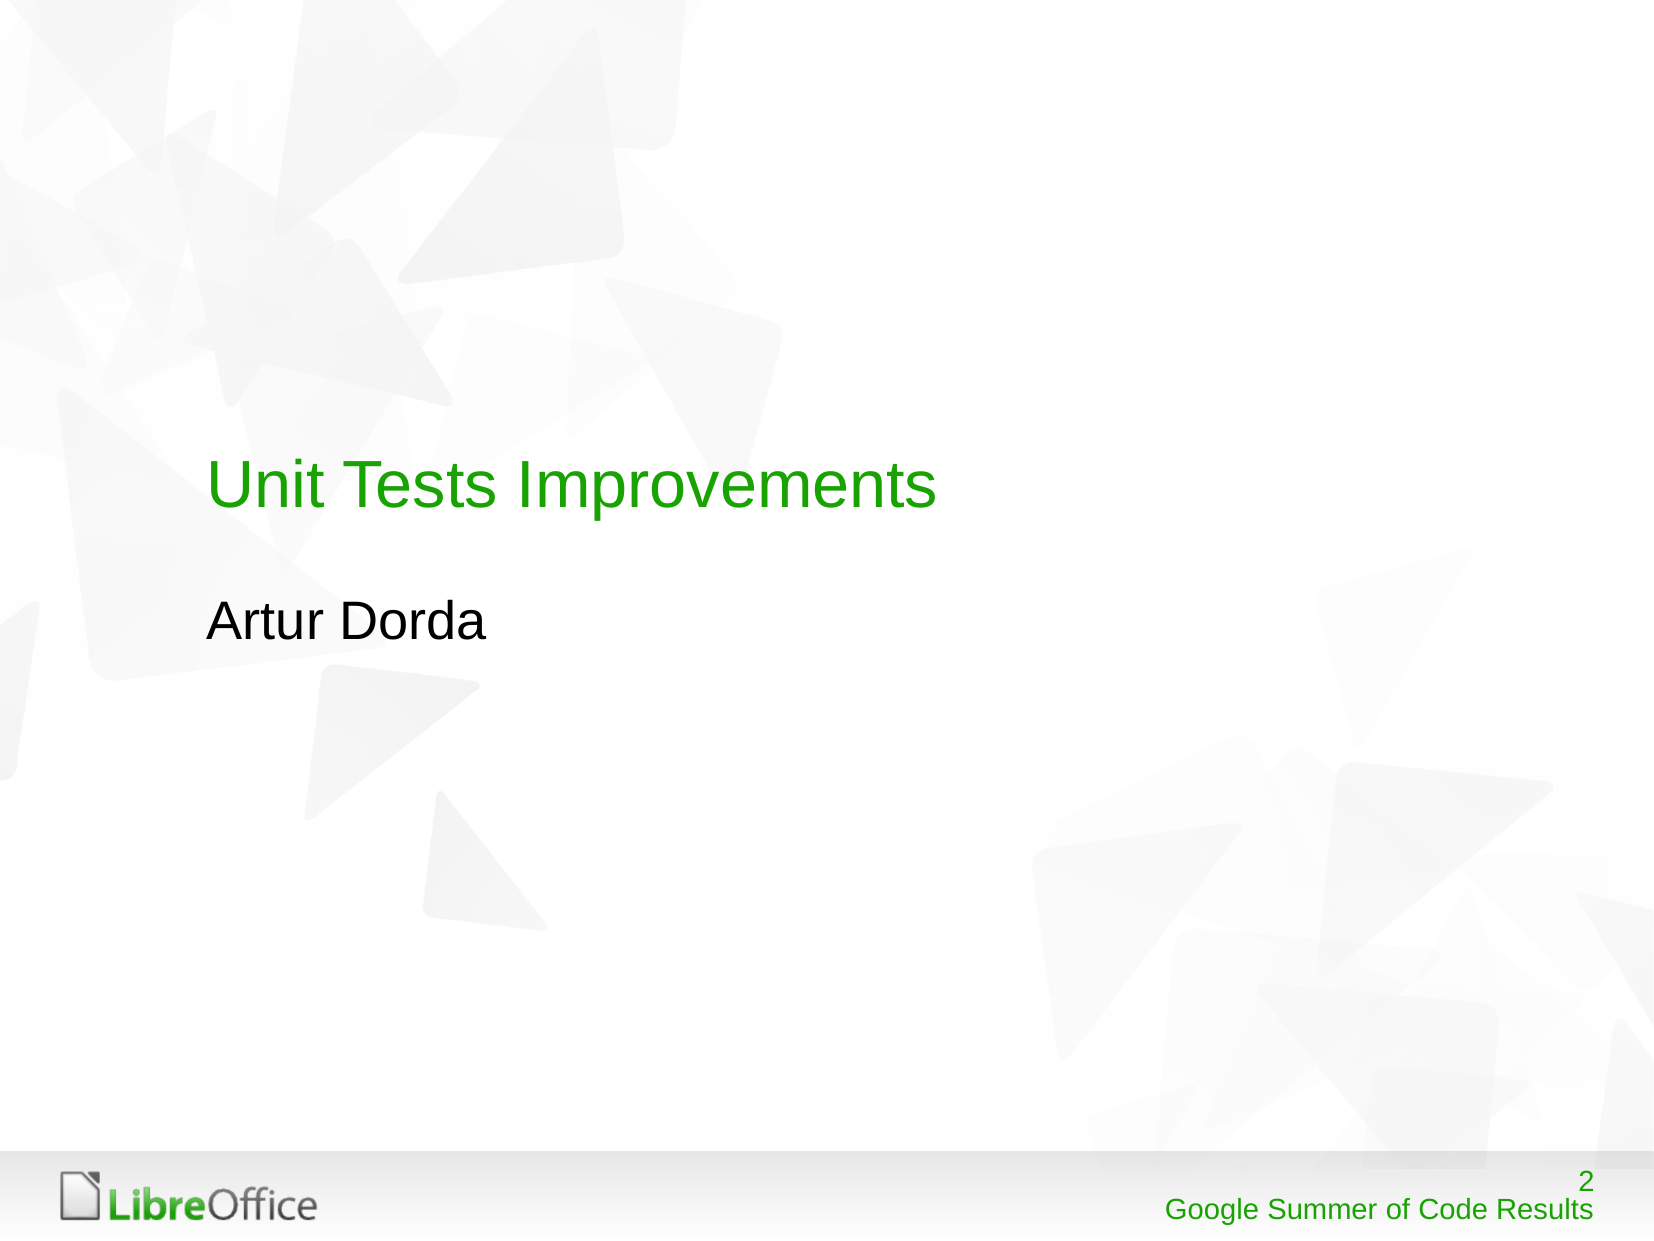

# Unit Tests Improvements
Artur Dorda
2
Google Summer of Code Results